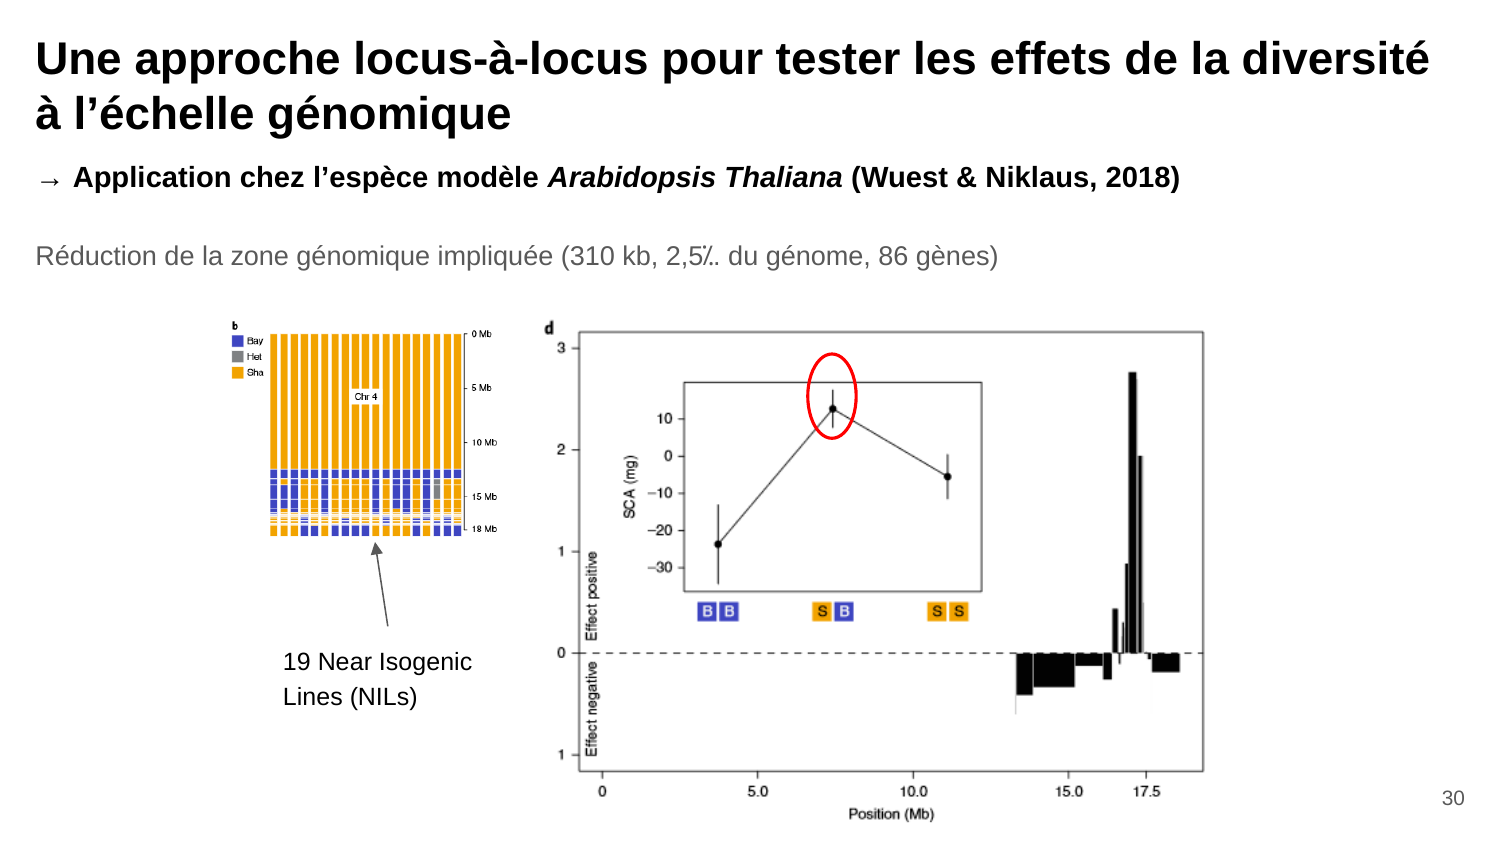

Une approche locus-à-locus pour tester les effets de la diversité à l’échelle génomique
# → Application chez l’espèce modèle Arabidopsis Thaliana (Wuest & Niklaus, 2018)
Réduction de la zone génomique impliquée (310 kb, 2,5⁒. du génome, 86 gènes)
19 Near Isogenic Lines (NILs)